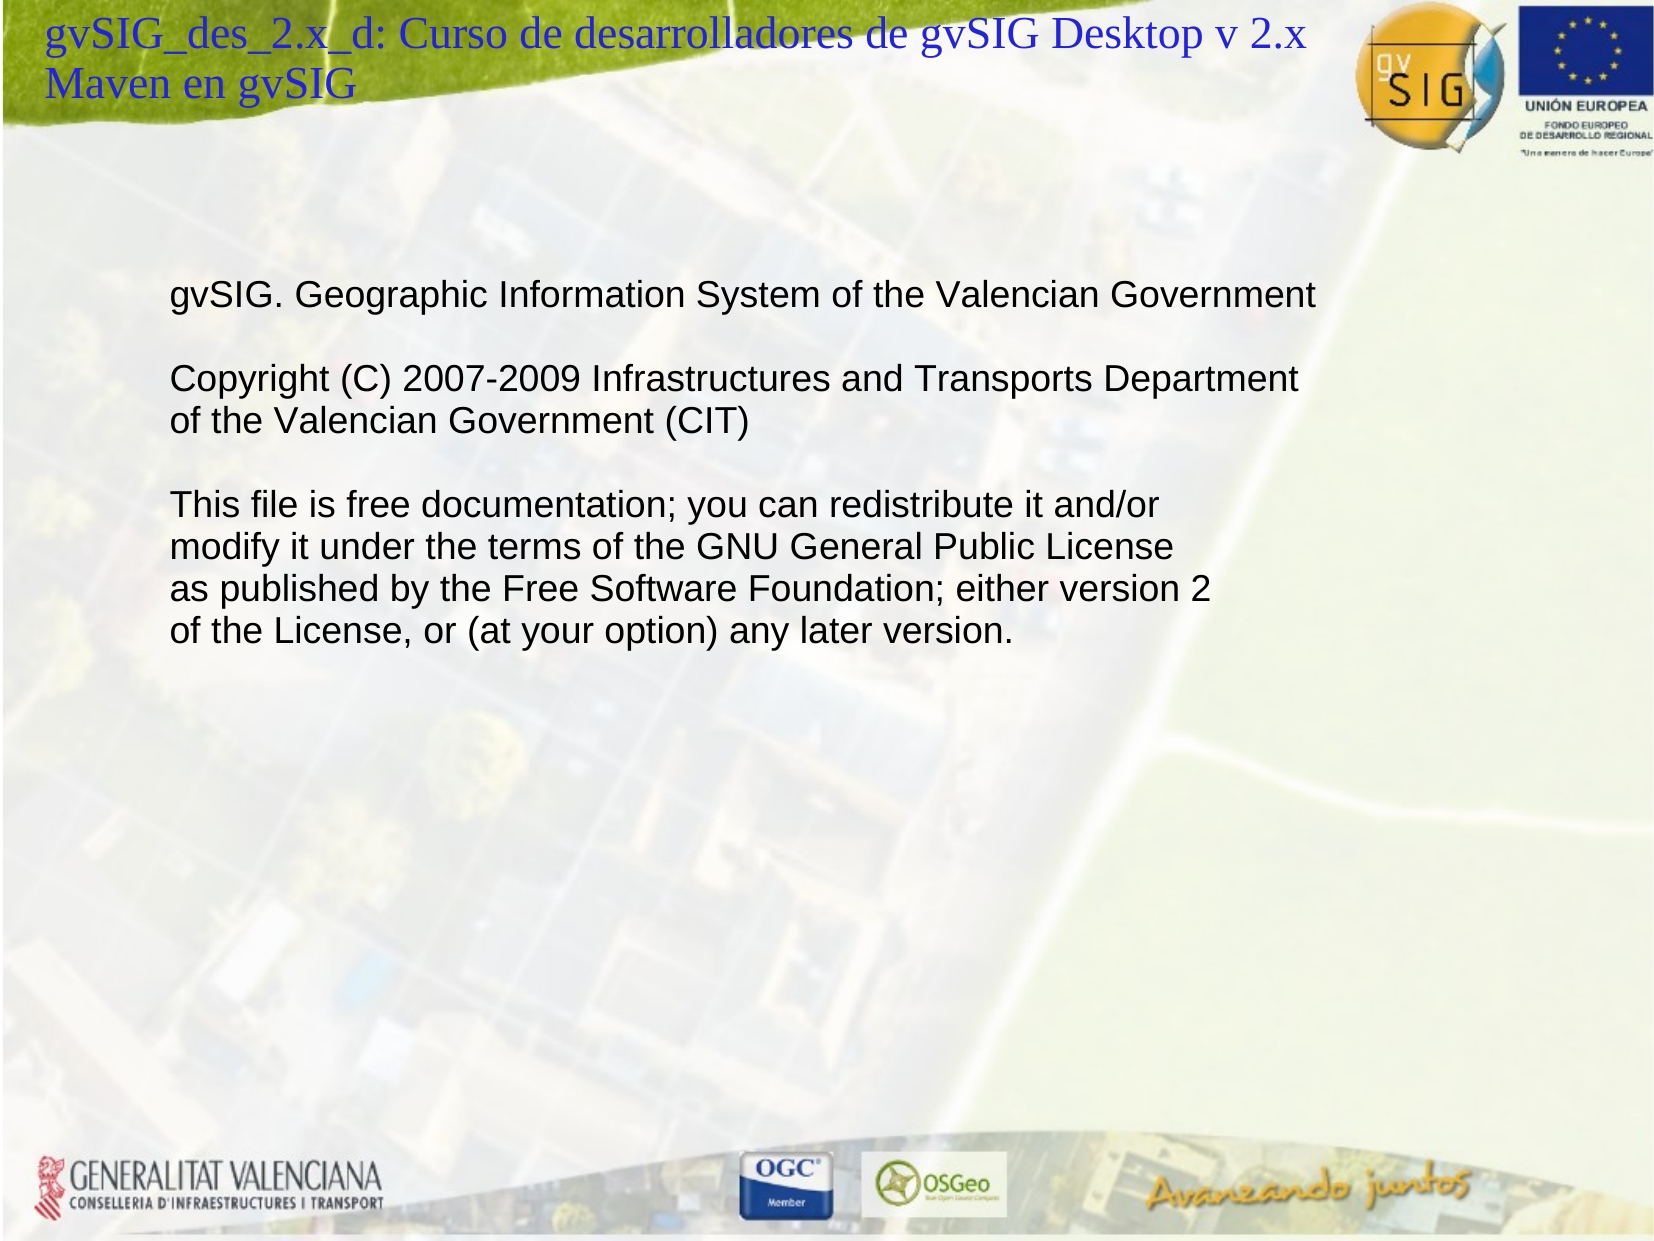

gvSIG. Geographic Information System of the Valencian Government
Copyright (C) 2007-2009 Infrastructures and Transports Department
of the Valencian Government (CIT)
This file is free documentation; you can redistribute it and/or
modify it under the terms of the GNU General Public License
as published by the Free Software Foundation; either version 2
of the License, or (at your option) any later version.